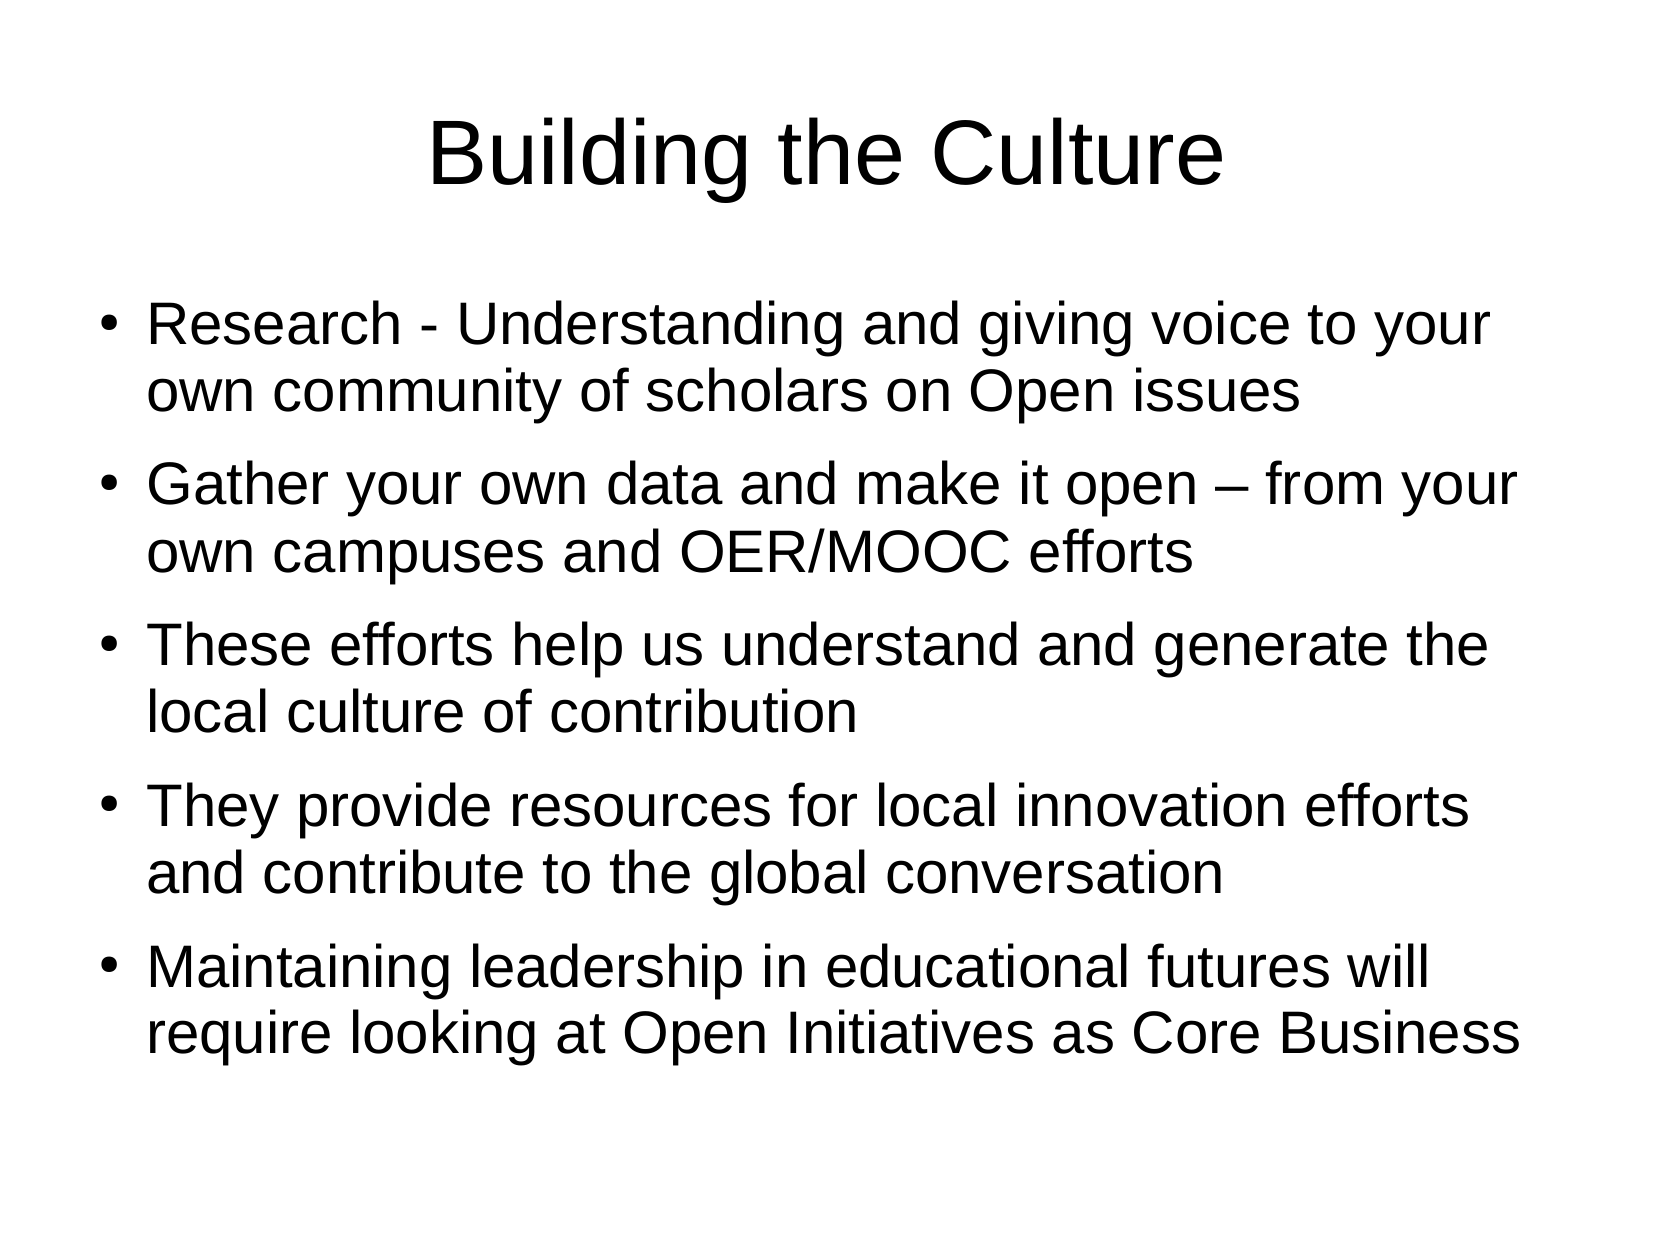

# Building the Culture
Research - Understanding and giving voice to your own community of scholars on Open issues
Gather your own data and make it open – from your own campuses and OER/MOOC efforts
These efforts help us understand and generate the local culture of contribution
They provide resources for local innovation efforts and contribute to the global conversation
Maintaining leadership in educational futures will require looking at Open Initiatives as Core Business